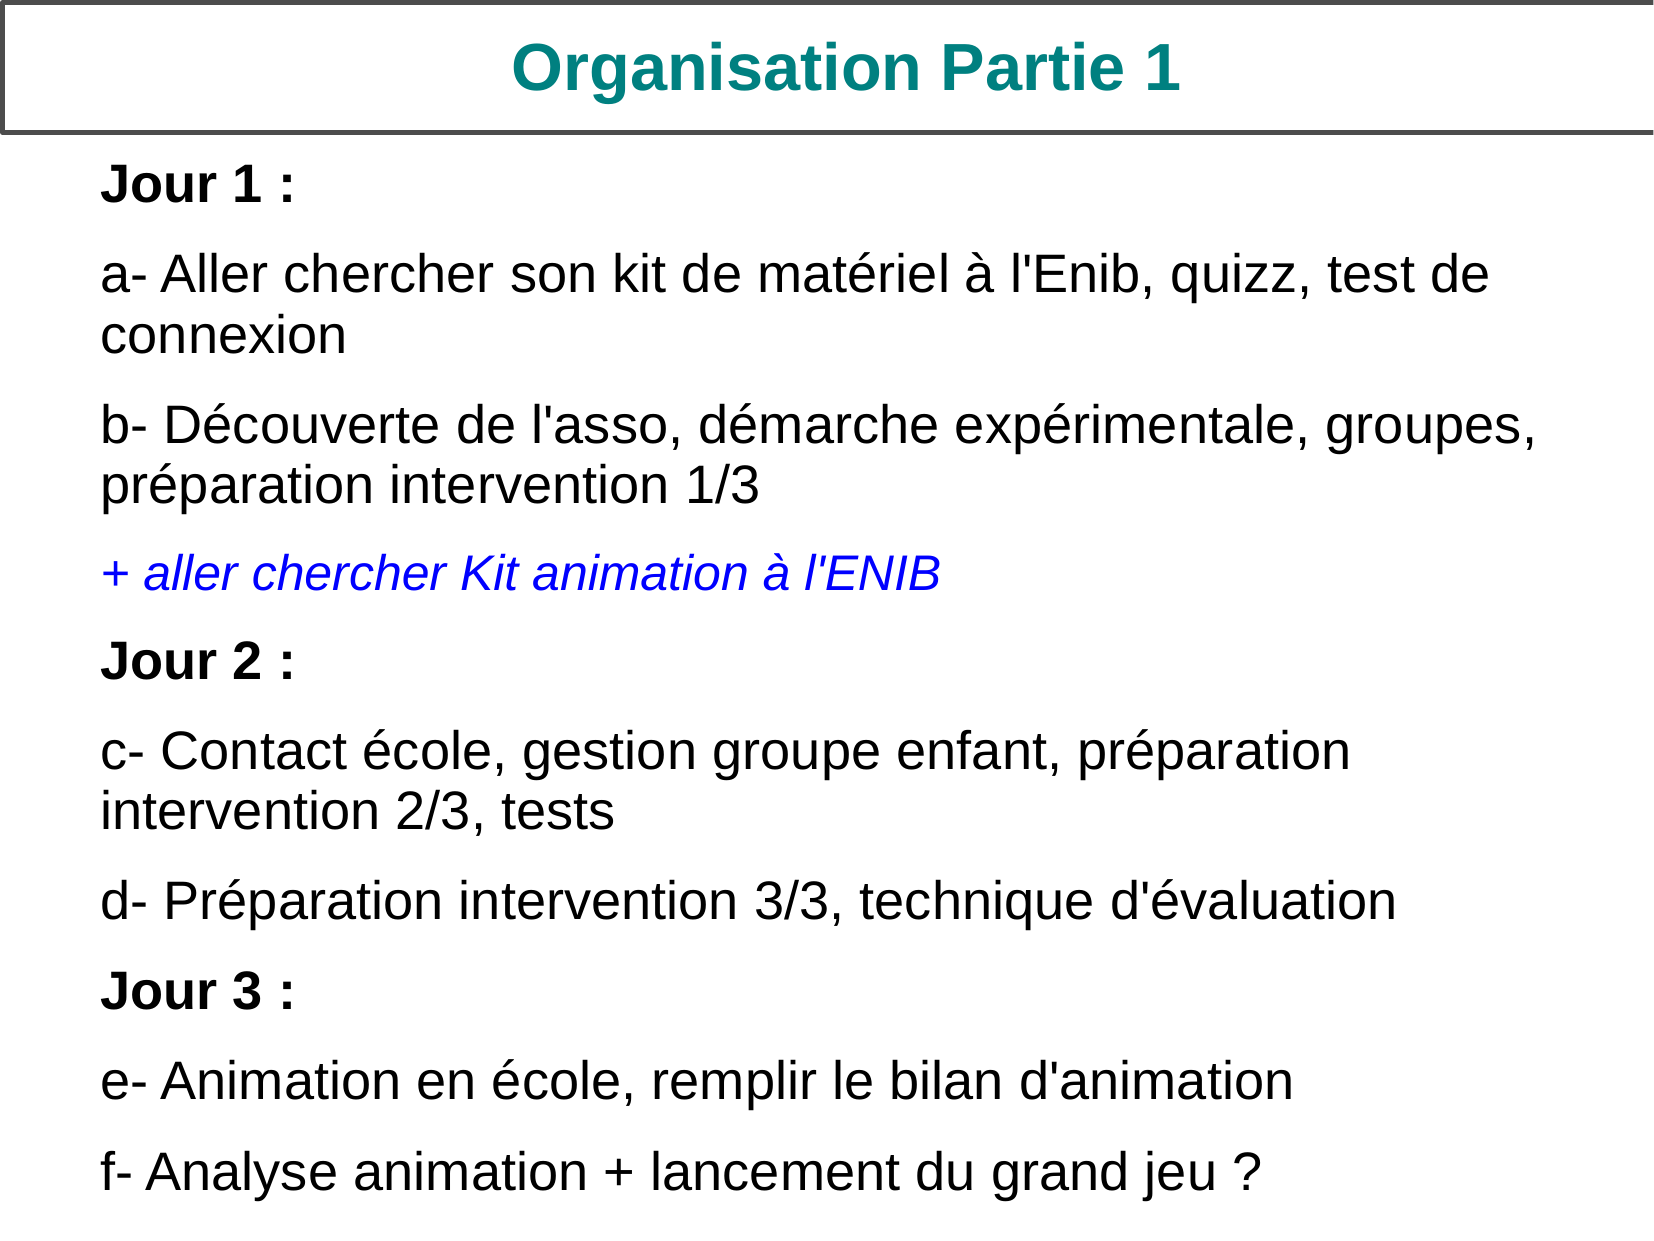

Organisation Partie 1
# Jour 1 :
a- Aller chercher son kit de matériel à l'Enib, quizz, test de connexion
b- Découverte de l'asso, démarche expérimentale, groupes, préparation intervention 1/3
+ aller chercher Kit animation à l'ENIB
Jour 2 :
c- Contact école, gestion groupe enfant, préparation intervention 2/3, tests
d- Préparation intervention 3/3, technique d'évaluation
Jour 3 :
e- Animation en école, remplir le bilan d'animation
f- Analyse animation + lancement du grand jeu ?